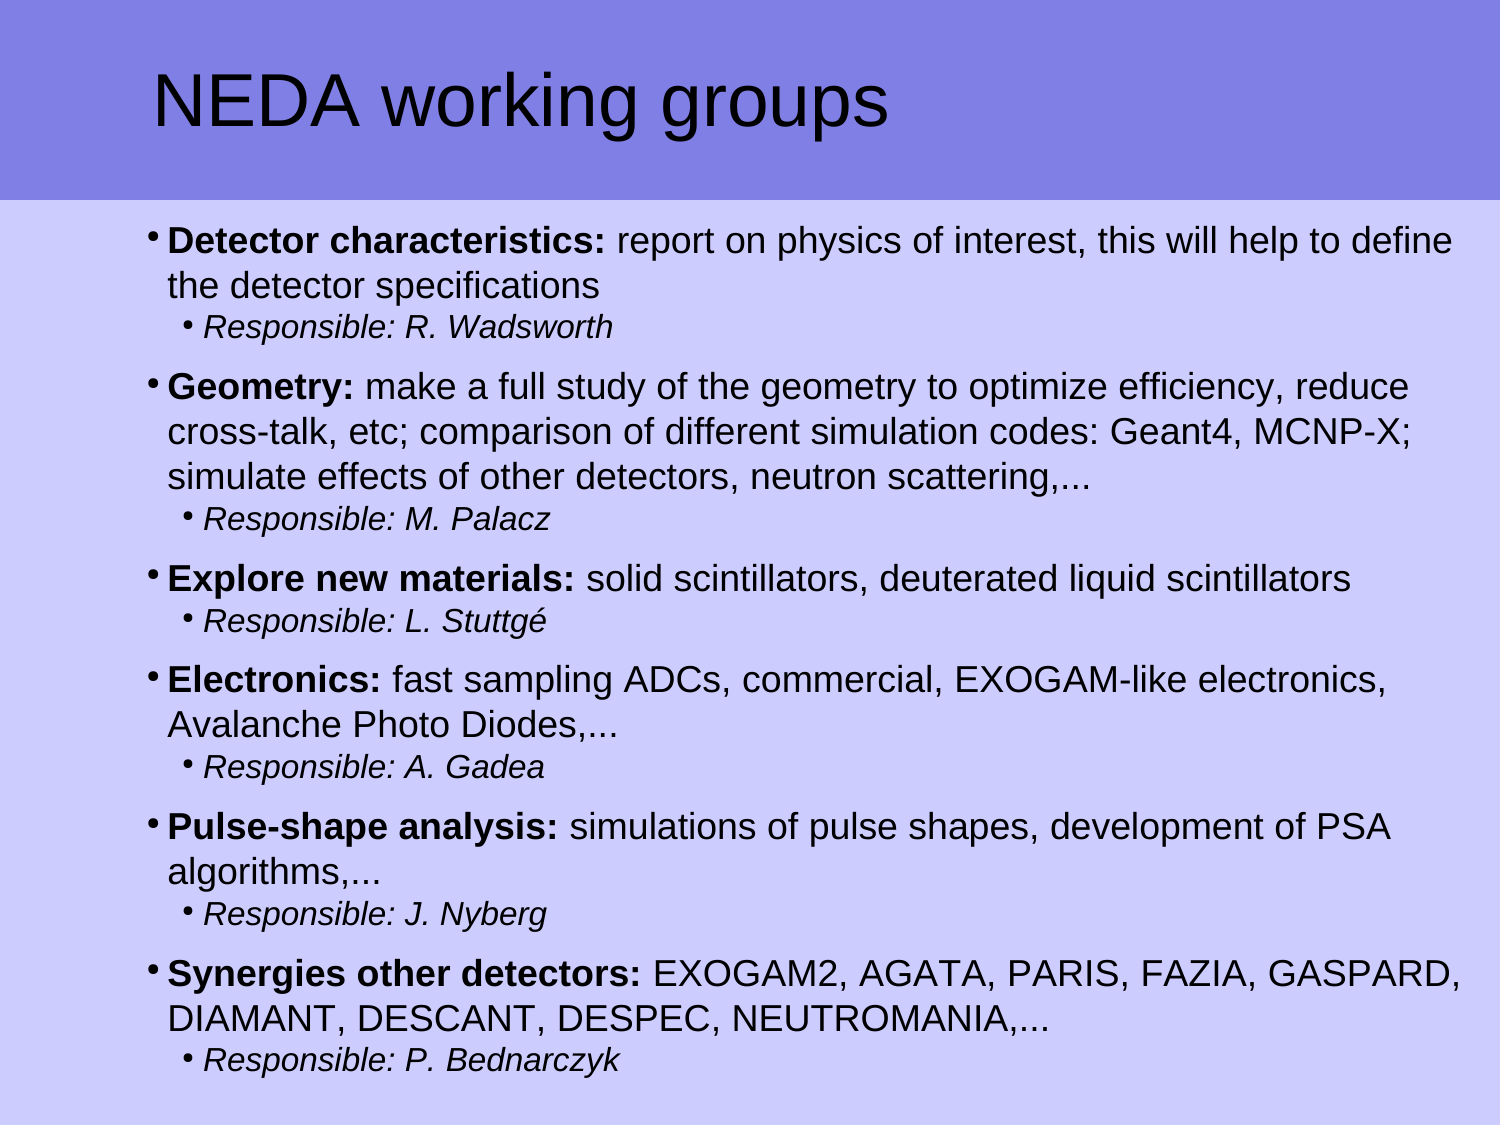

# NEDA working groups
Detector characteristics: report on physics of interest, this will help to define the detector specifications
Responsible: R. Wadsworth
Geometry: make a full study of the geometry to optimize efficiency, reduce cross-talk, etc; comparison of different simulation codes: Geant4, MCNP-X; simulate effects of other detectors, neutron scattering,...
Responsible: M. Palacz
Explore new materials: solid scintillators, deuterated liquid scintillators
Responsible: L. Stuttgé
Electronics: fast sampling ADCs, commercial, EXOGAM-like electronics, Avalanche Photo Diodes,...
Responsible: A. Gadea
Pulse-shape analysis: simulations of pulse shapes, development of PSA algorithms,...
Responsible: J. Nyberg
Synergies other detectors: EXOGAM2, AGATA, PARIS, FAZIA, GASPARD, DIAMANT, DESCANT, DESPEC, NEUTROMANIA,...
Responsible: P. Bednarczyk